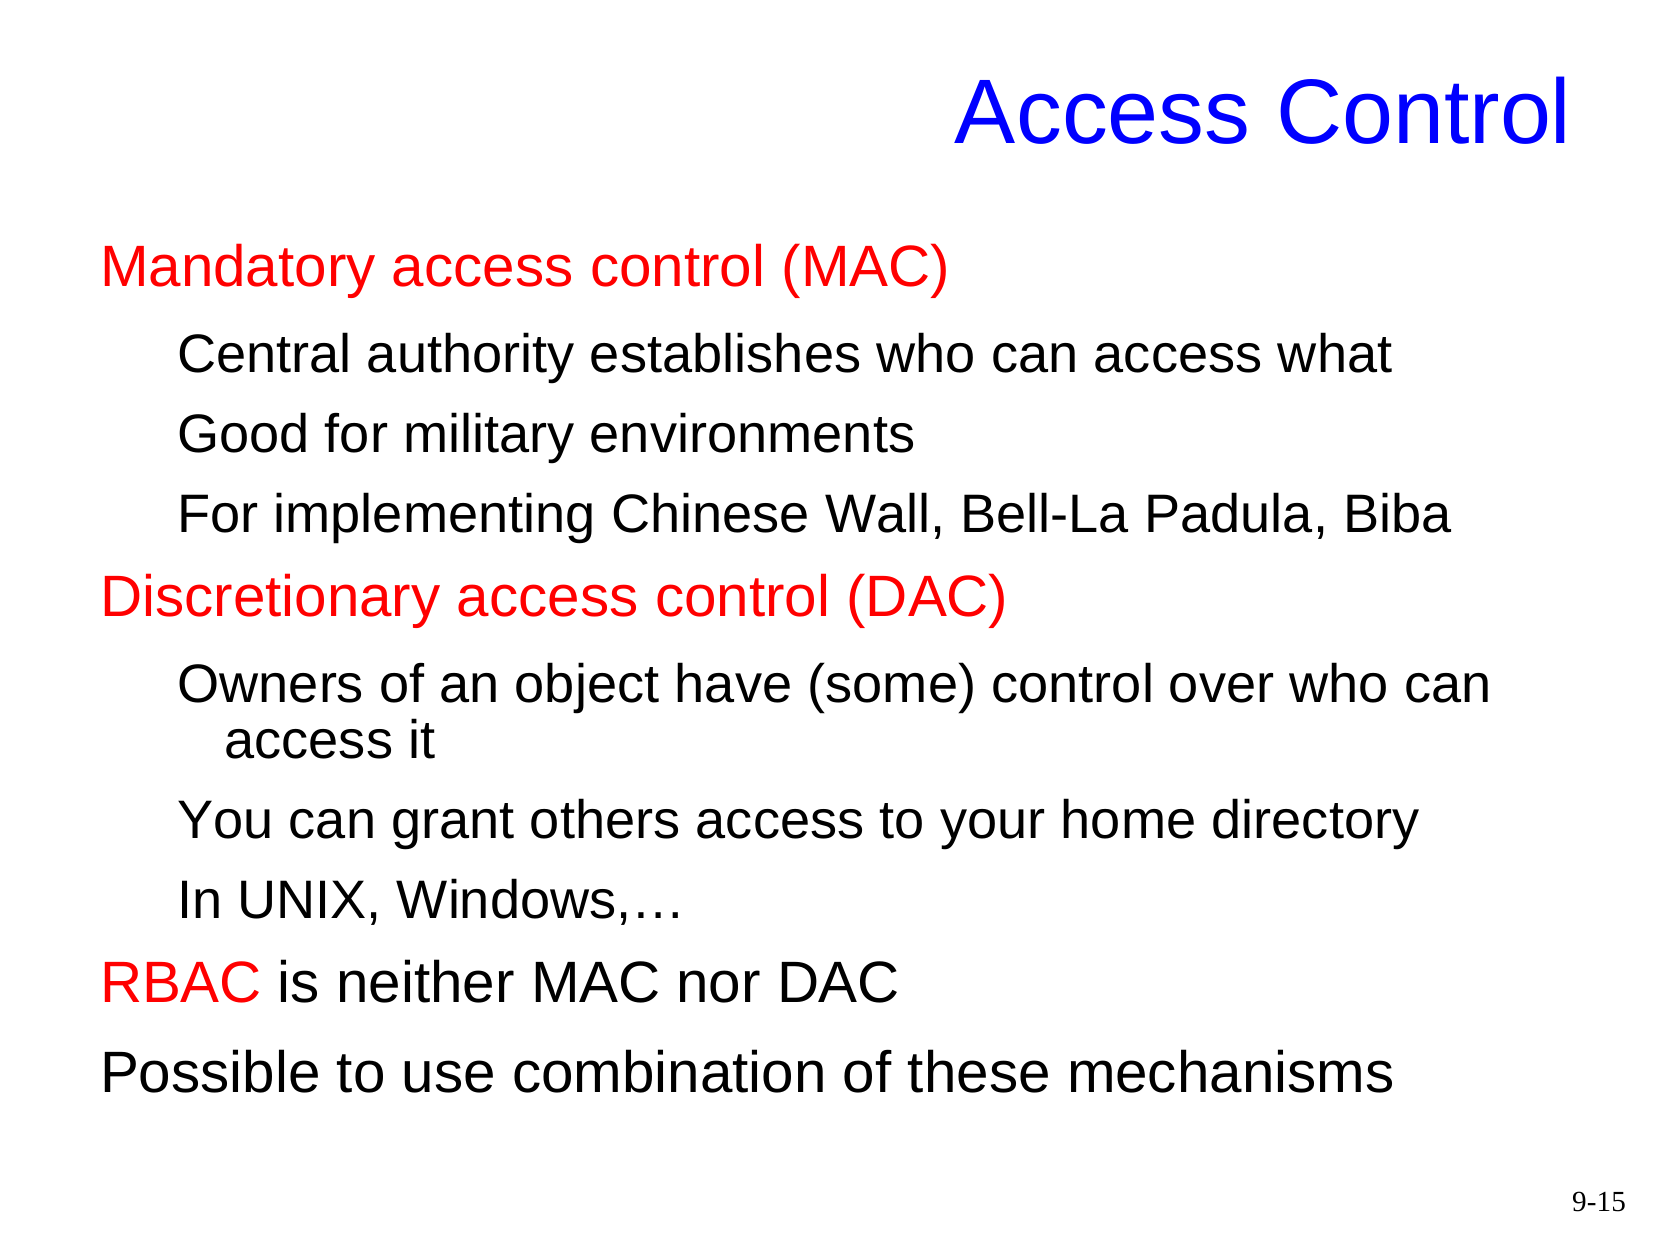

# Access Control
Mandatory access control (MAC)
Central authority establishes who can access what
Good for military environments
For implementing Chinese Wall, Bell-La Padula, Biba
Discretionary access control (DAC)
Owners of an object have (some) control over who can access it
You can grant others access to your home directory
In UNIX, Windows,…
RBAC is neither MAC nor DAC
Possible to use combination of these mechanisms